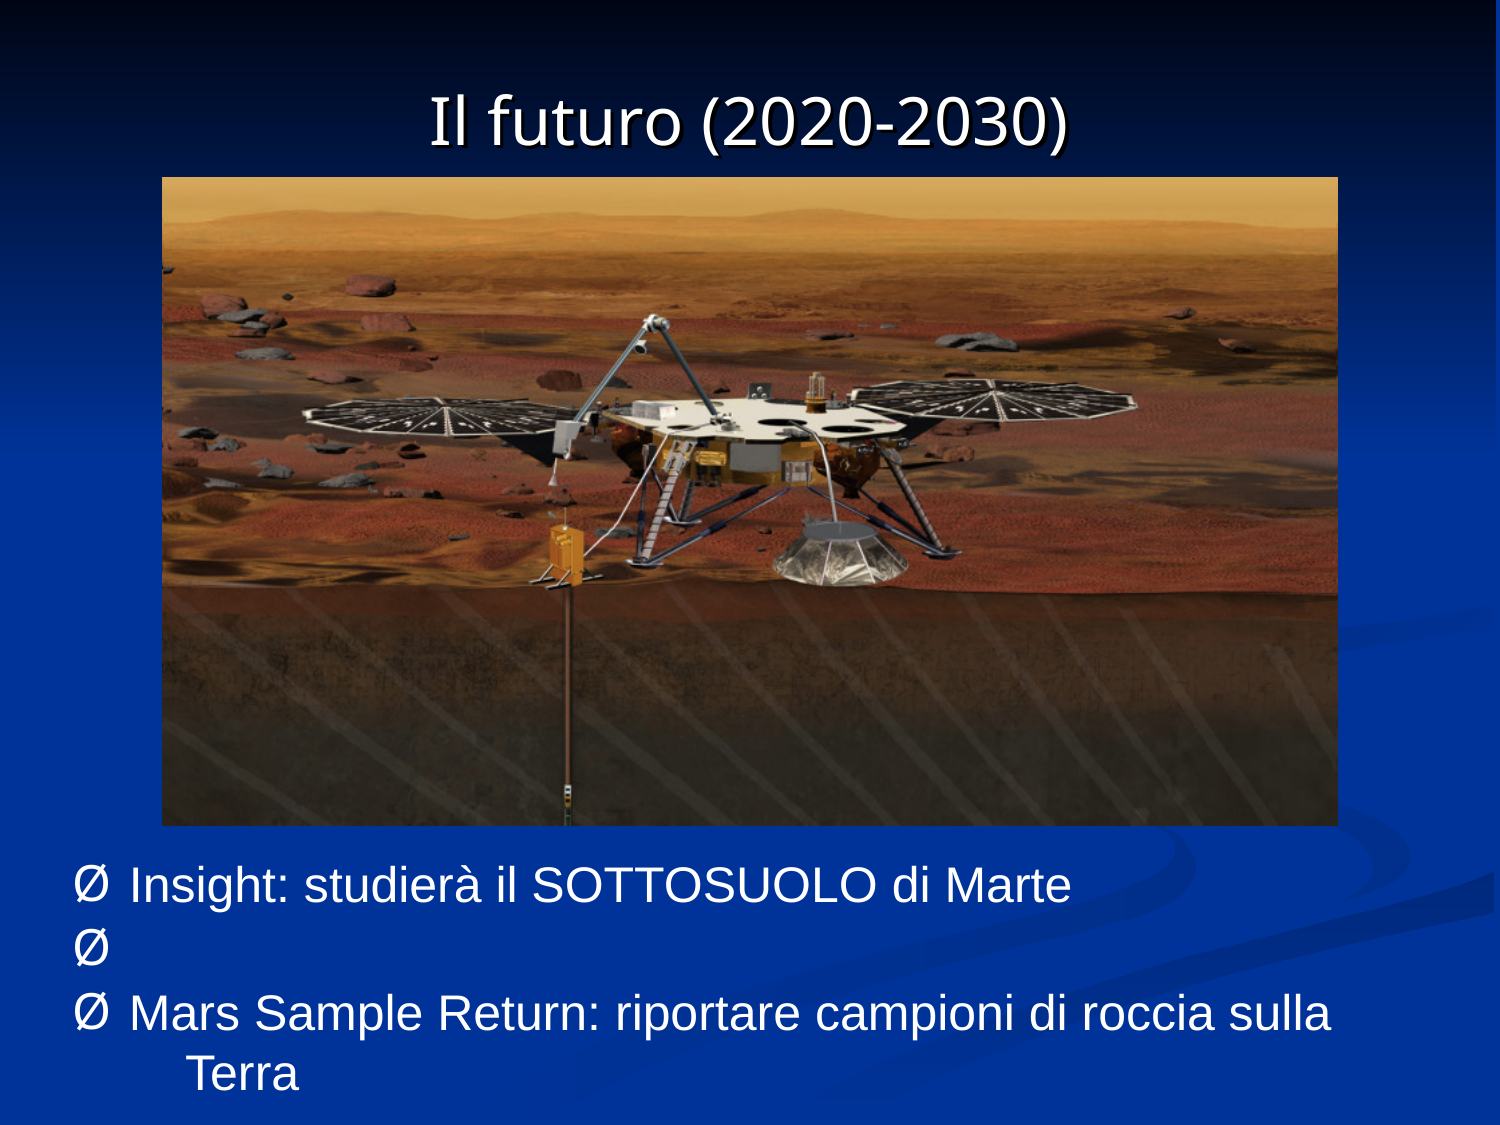

Il futuro (2020-2030)
Insight: studierà il SOTTOSUOLO di Marte
Mars Sample Return: riportare campioni di roccia sulla Terra